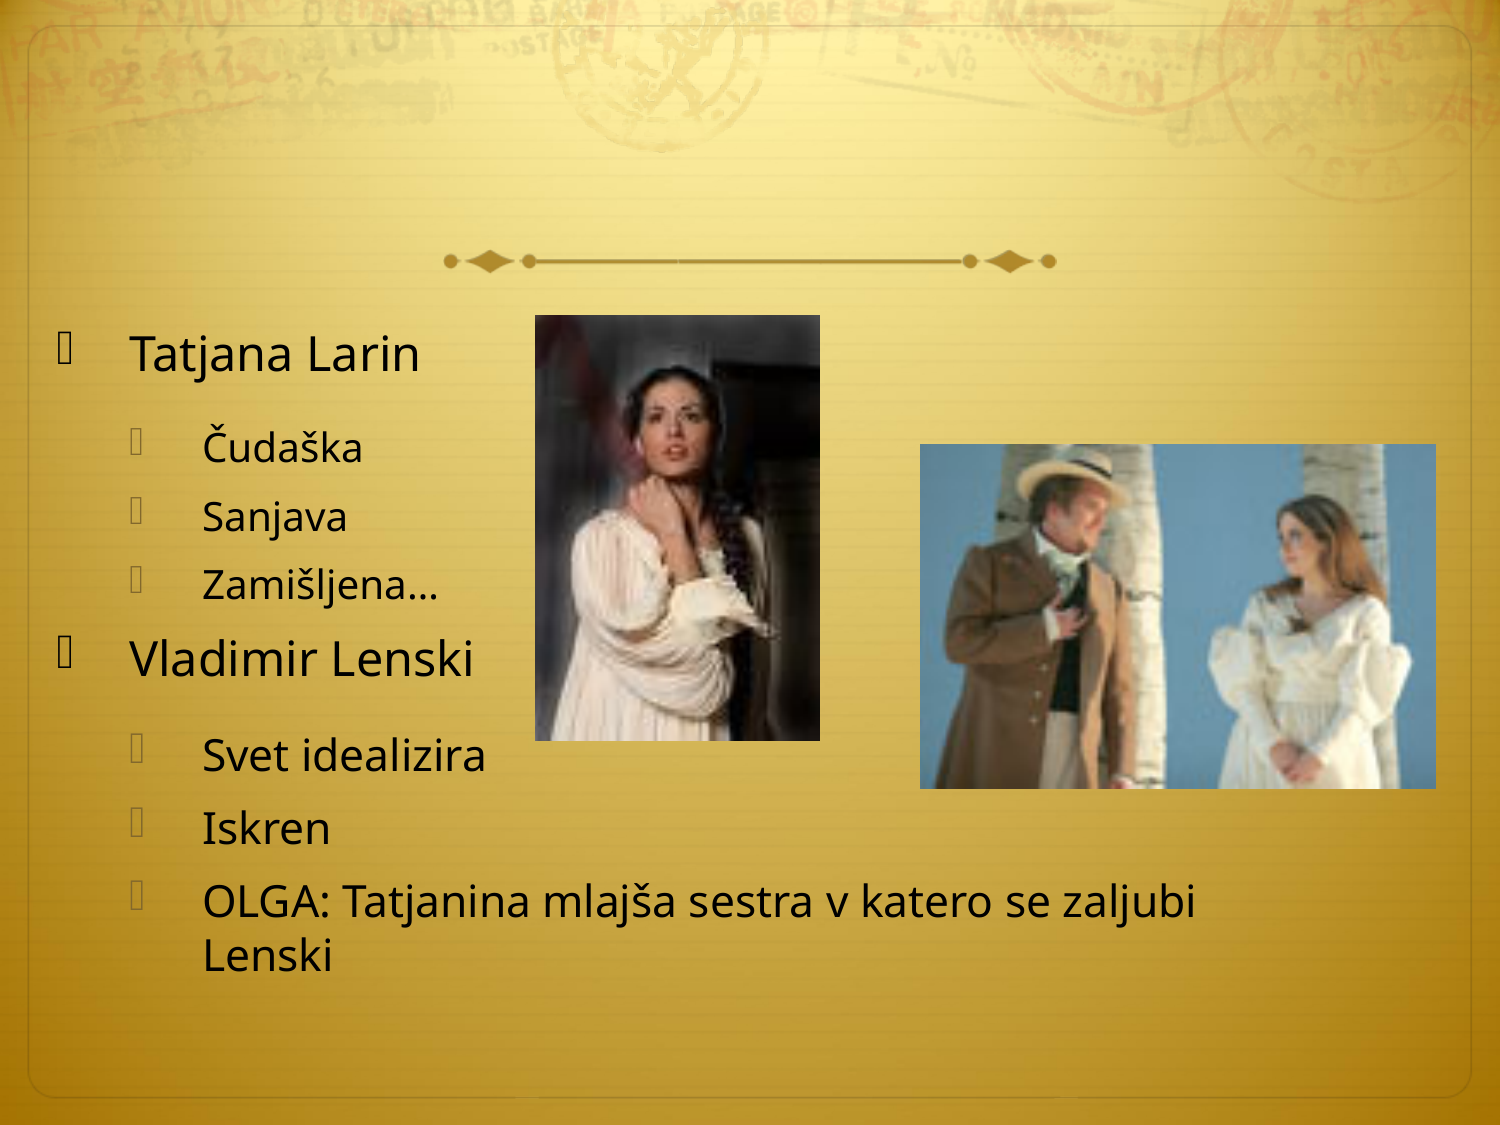

#
Tatjana Larin
Čudaška
Sanjava
Zamišljena…
Vladimir Lenski
Svet idealizira
Iskren
OLGA: Tatjanina mlajša sestra v katero se zaljubi Lenski